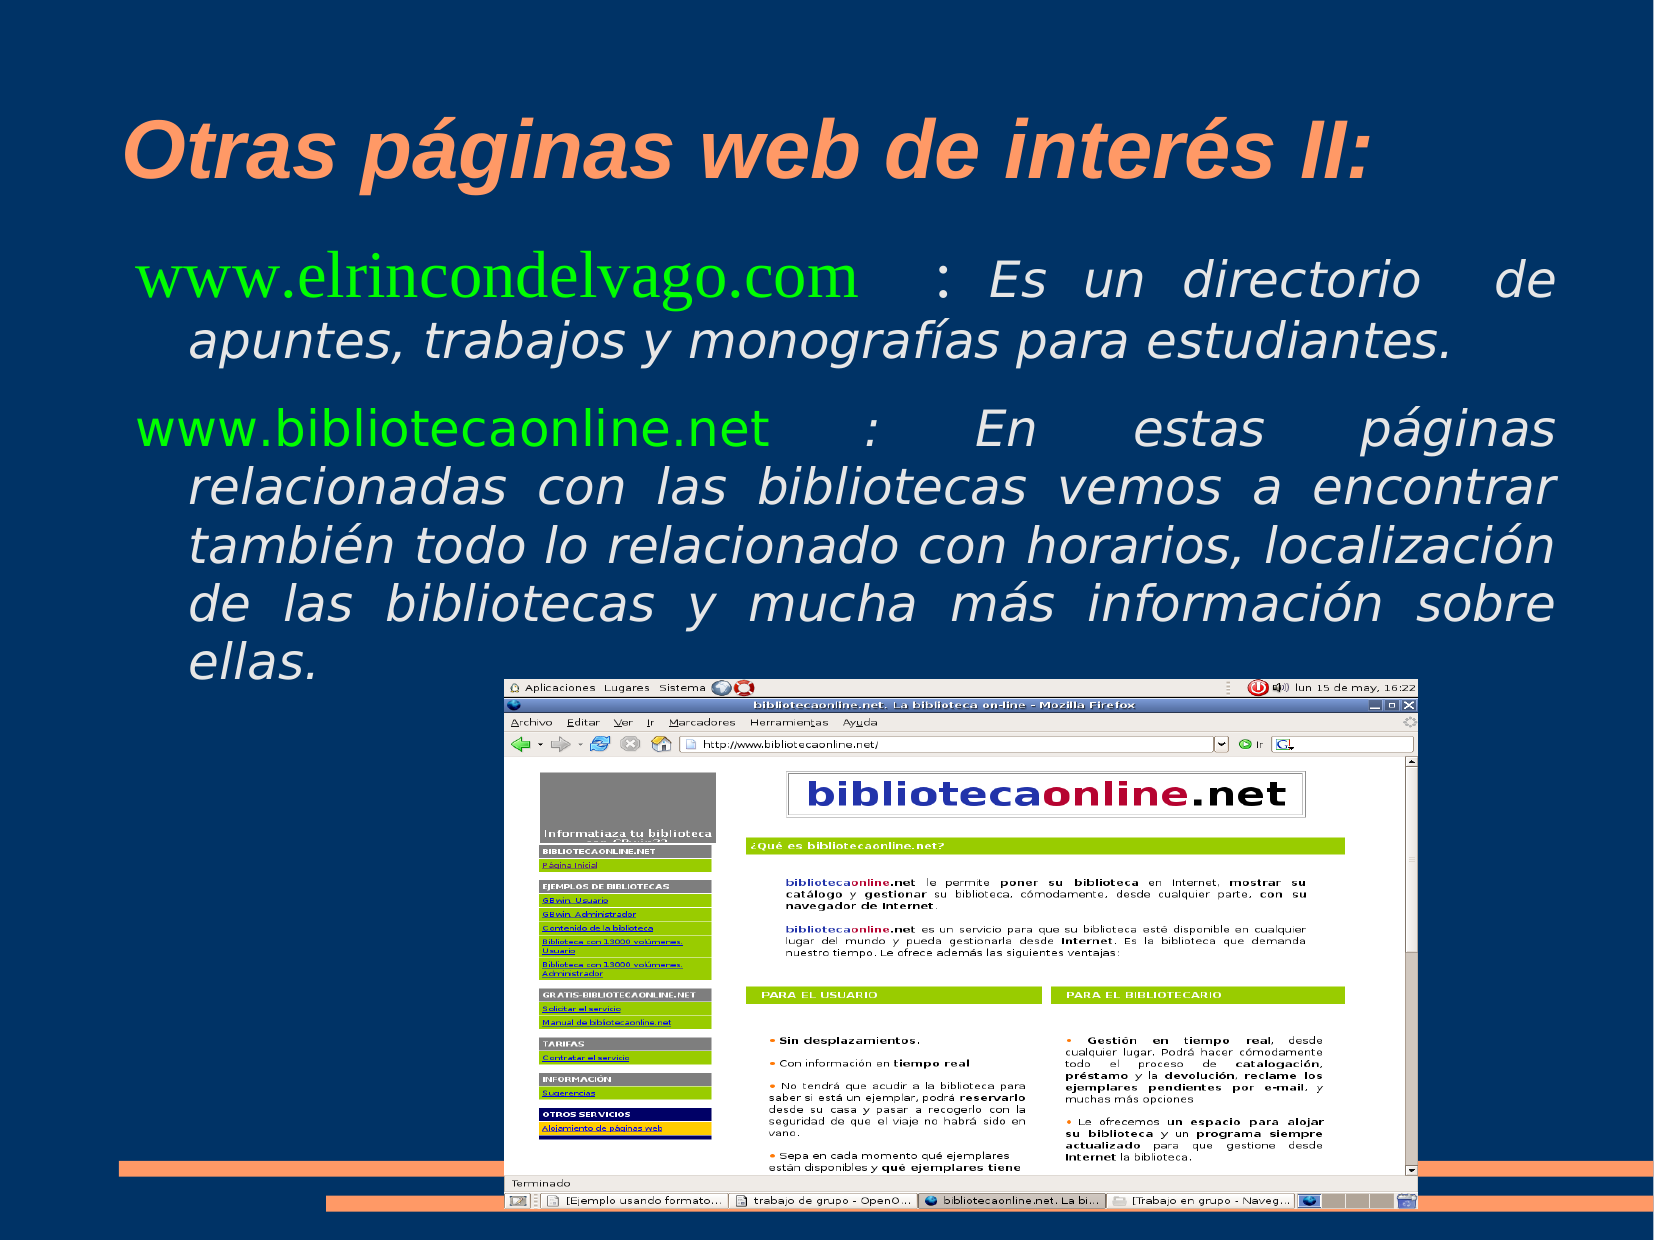

# Otras páginas web de interés II:
www.elrincondelvago.com : Es un directorio de apuntes, trabajos y monografías para estudiantes.
www.bibliotecaonline.net : En estas páginas relacionadas con las bibliotecas vemos a encontrar también todo lo relacionado con horarios, localización de las bibliotecas y mucha más información sobre ellas.